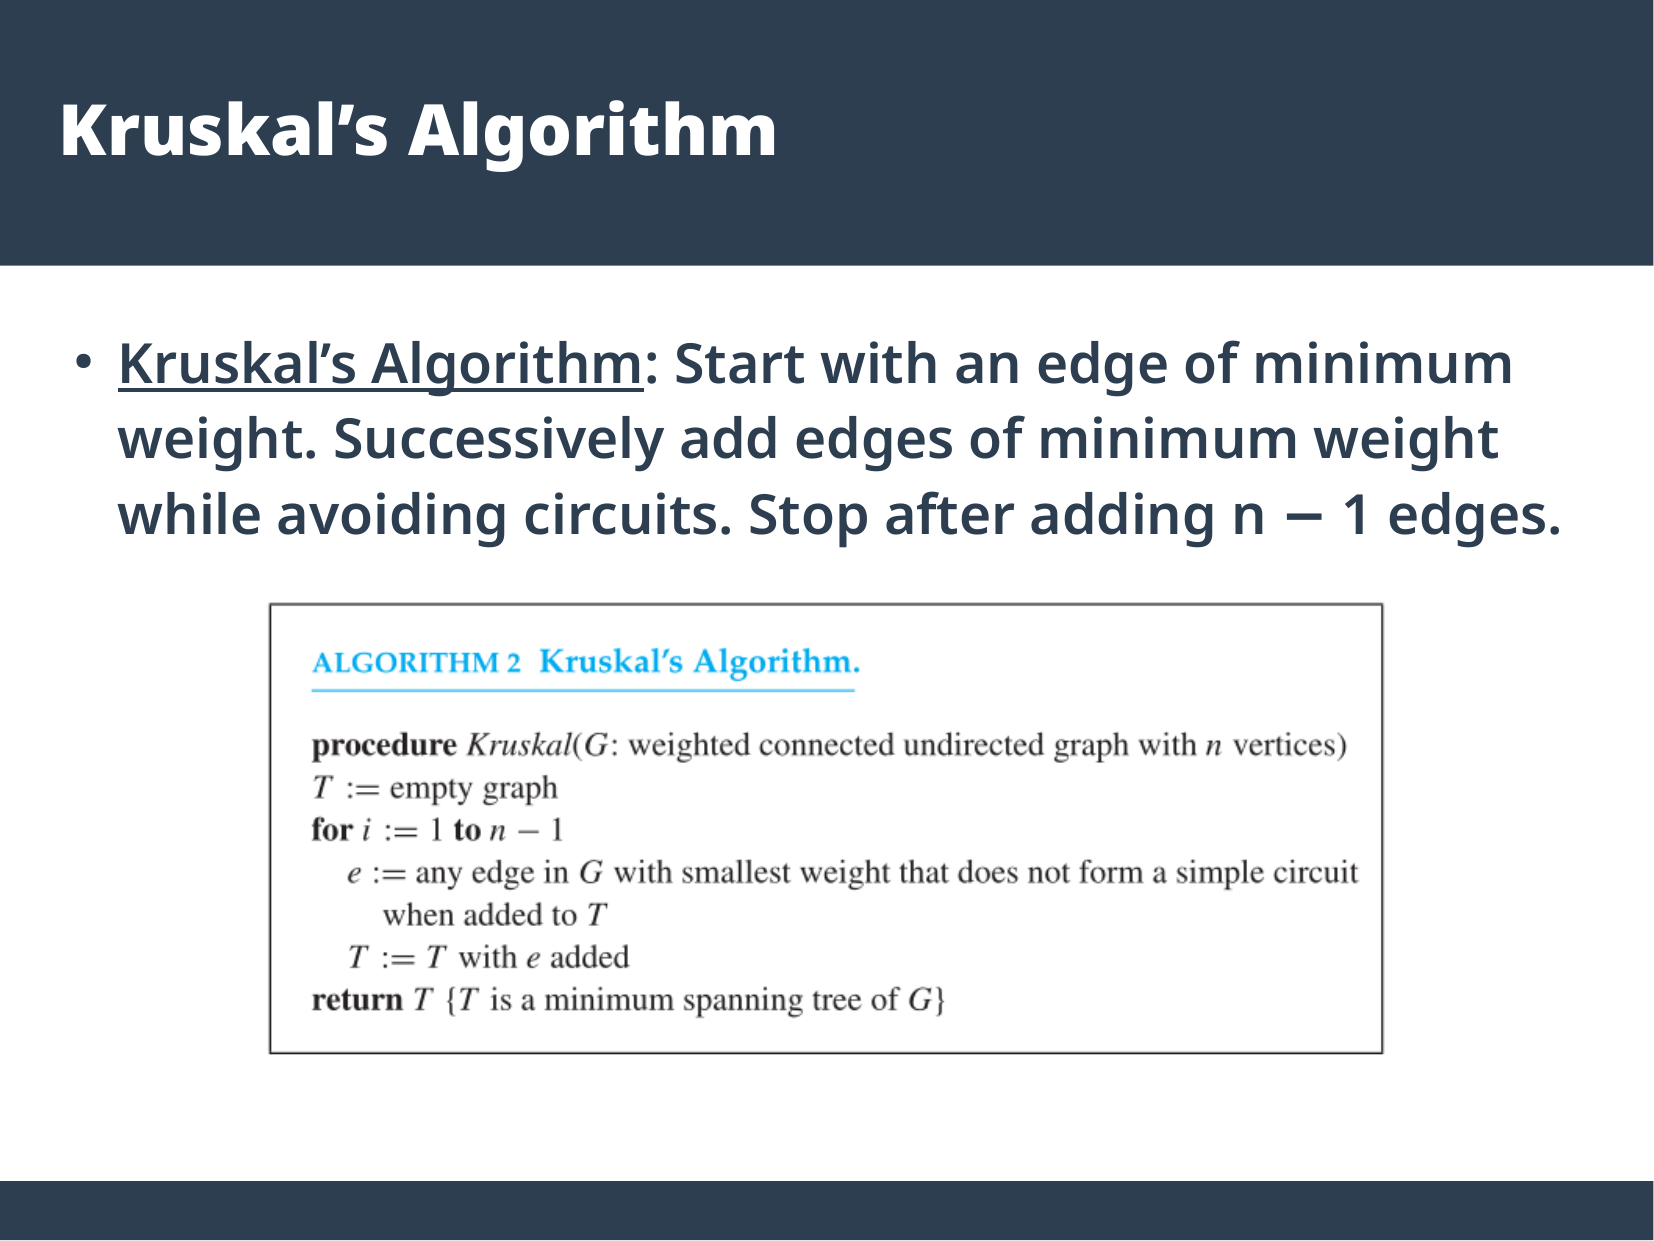

# Kruskal’s Algorithm
Kruskal’s Algorithm: Start with an edge of minimum weight. Successively add edges of minimum weight while avoiding circuits. Stop after adding n − 1 edges.